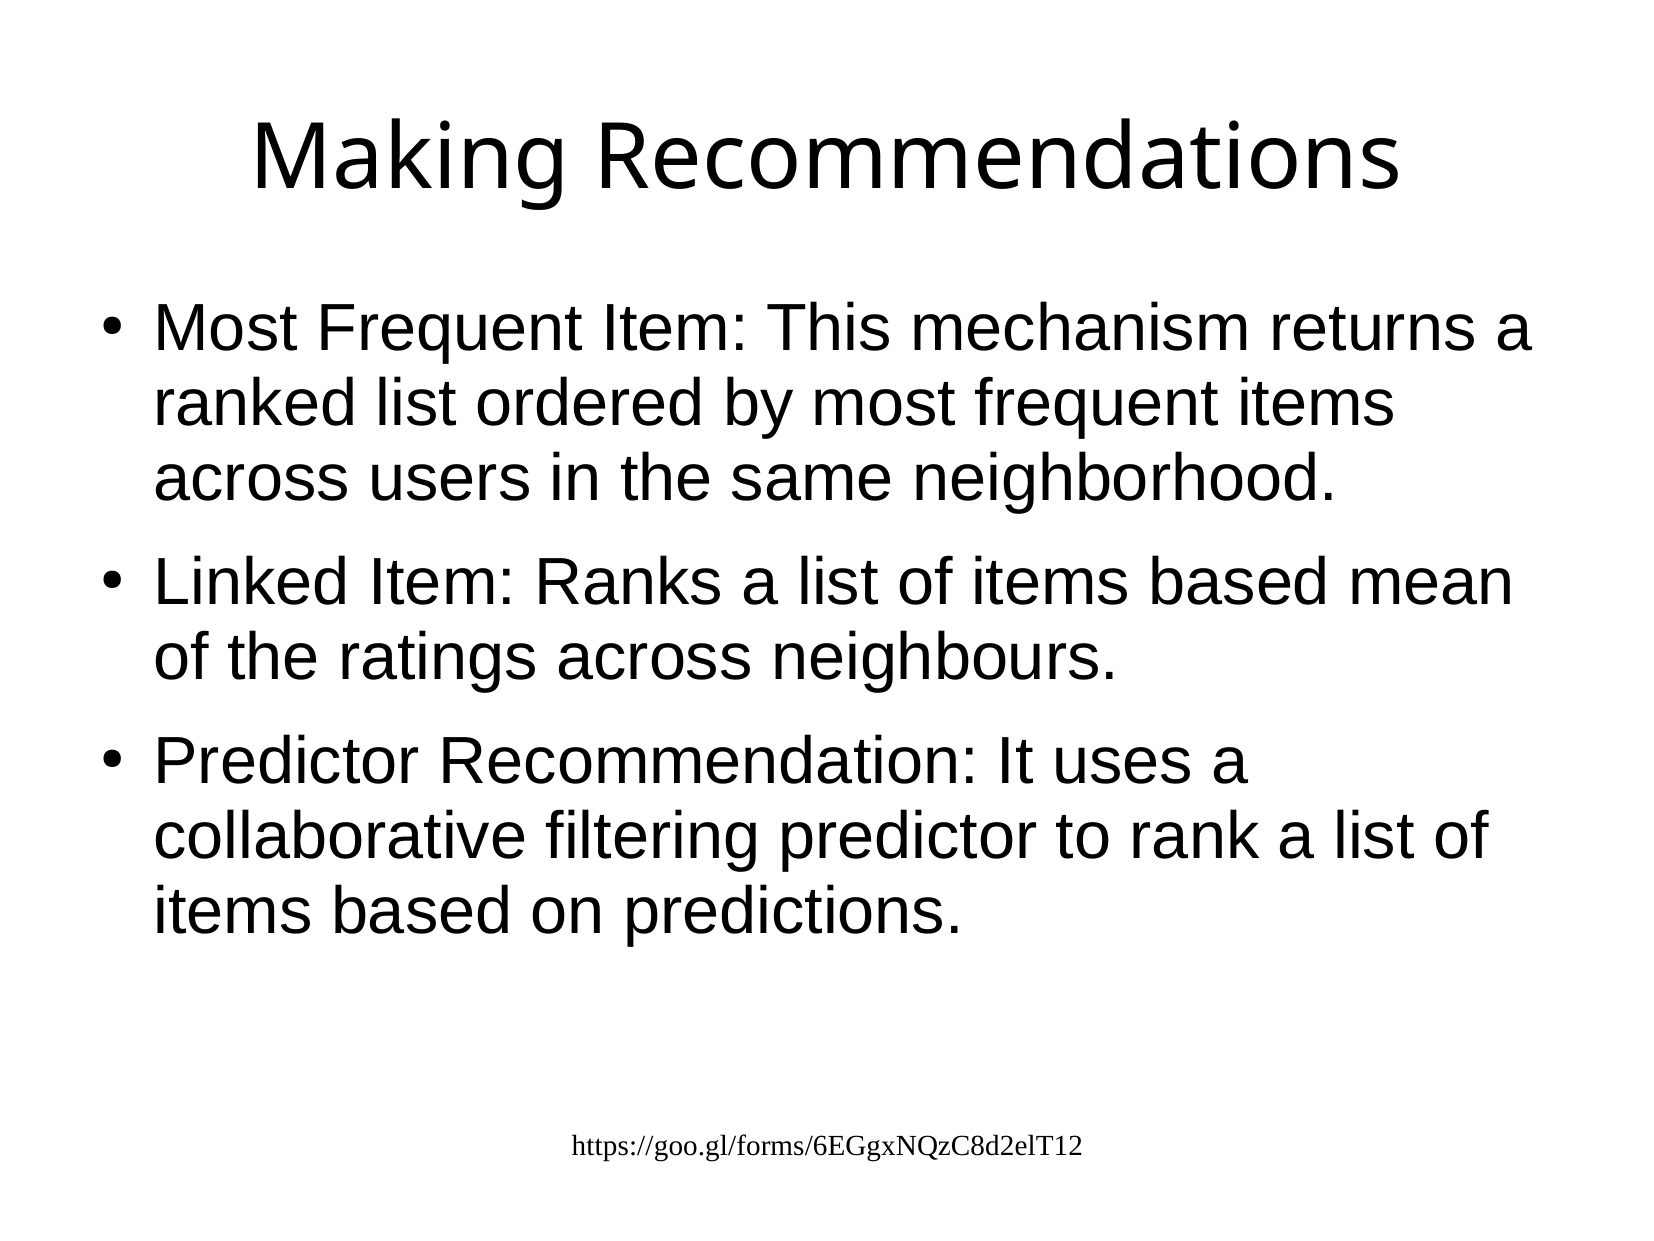

# Making Recommendations
Most Frequent Item: This mechanism returns a ranked list ordered by most frequent items across users in the same neighborhood.
Linked Item: Ranks a list of items based mean of the ratings across neighbours.
Predictor Recommendation: It uses a collaborative filtering predictor to rank a list of items based on predictions.
https://goo.gl/forms/6EGgxNQzC8d2elT12